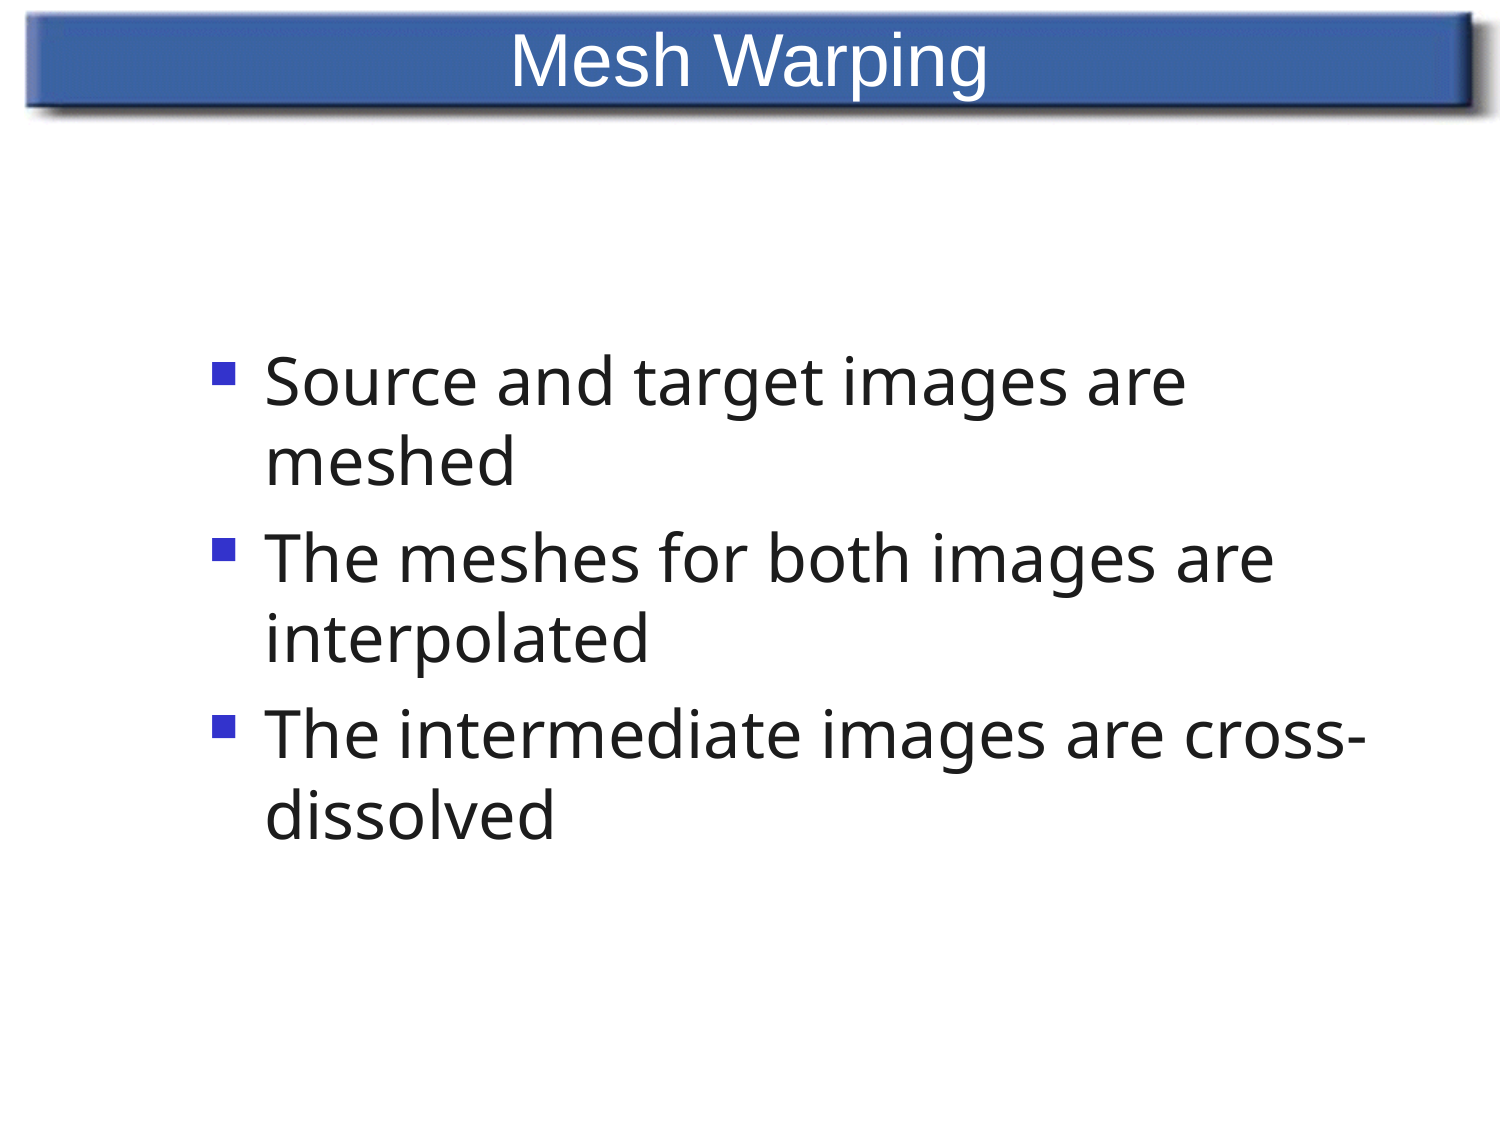

# Mesh Warping
Source and target images are meshed
The meshes for both images are interpolated
The intermediate images are cross-dissolved